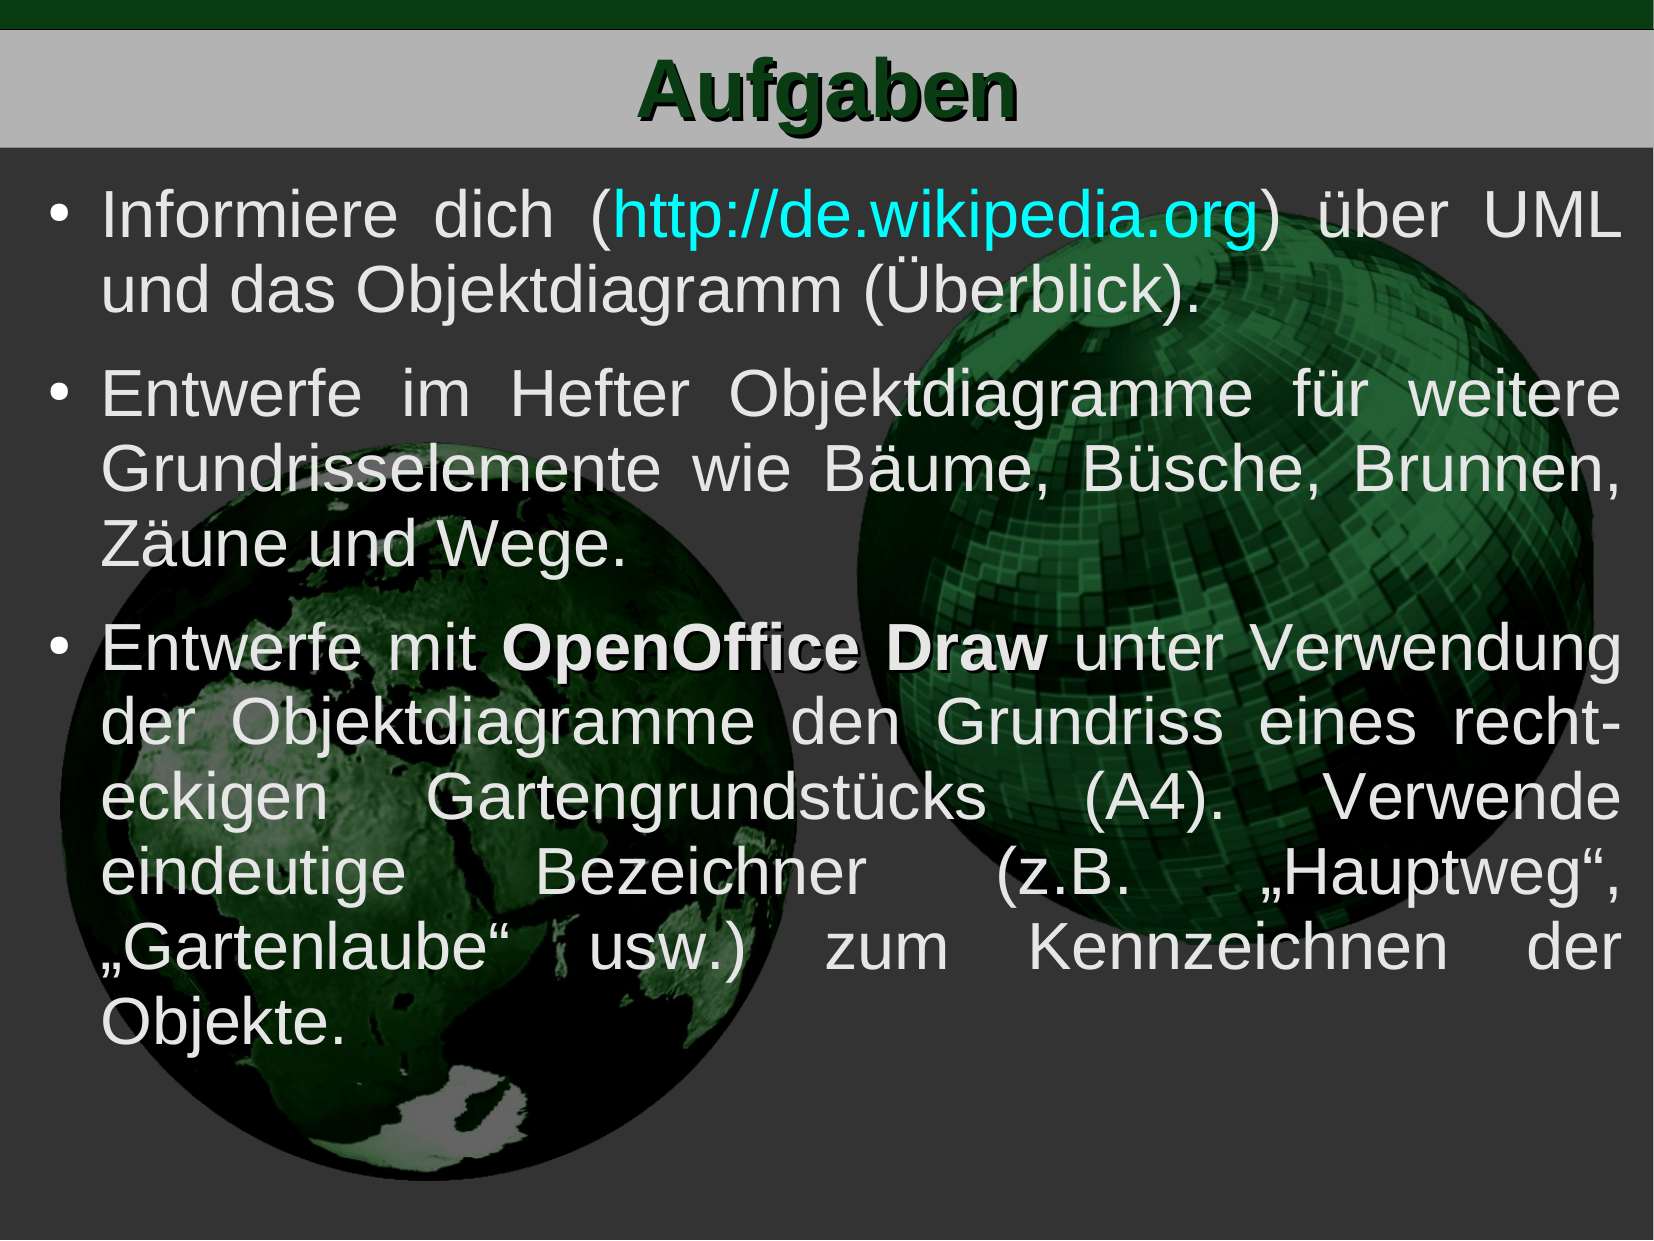

# Aufgaben
Informiere dich (http://de.wikipedia.org) über UML und das Objektdiagramm (Überblick).
Entwerfe im Hefter Objektdiagramme für weitere Grundrisselemente wie Bäume, Büsche, Brunnen, Zäune und Wege.
Entwerfe mit OpenOffice Draw unter Verwendung der Objektdiagramme den Grundriss eines recht-eckigen Gartengrundstücks (A4). Verwende eindeutige Bezeichner (z.B. „Hauptweg“, „Gartenlaube“ usw.) zum Kennzeichnen der Objekte.